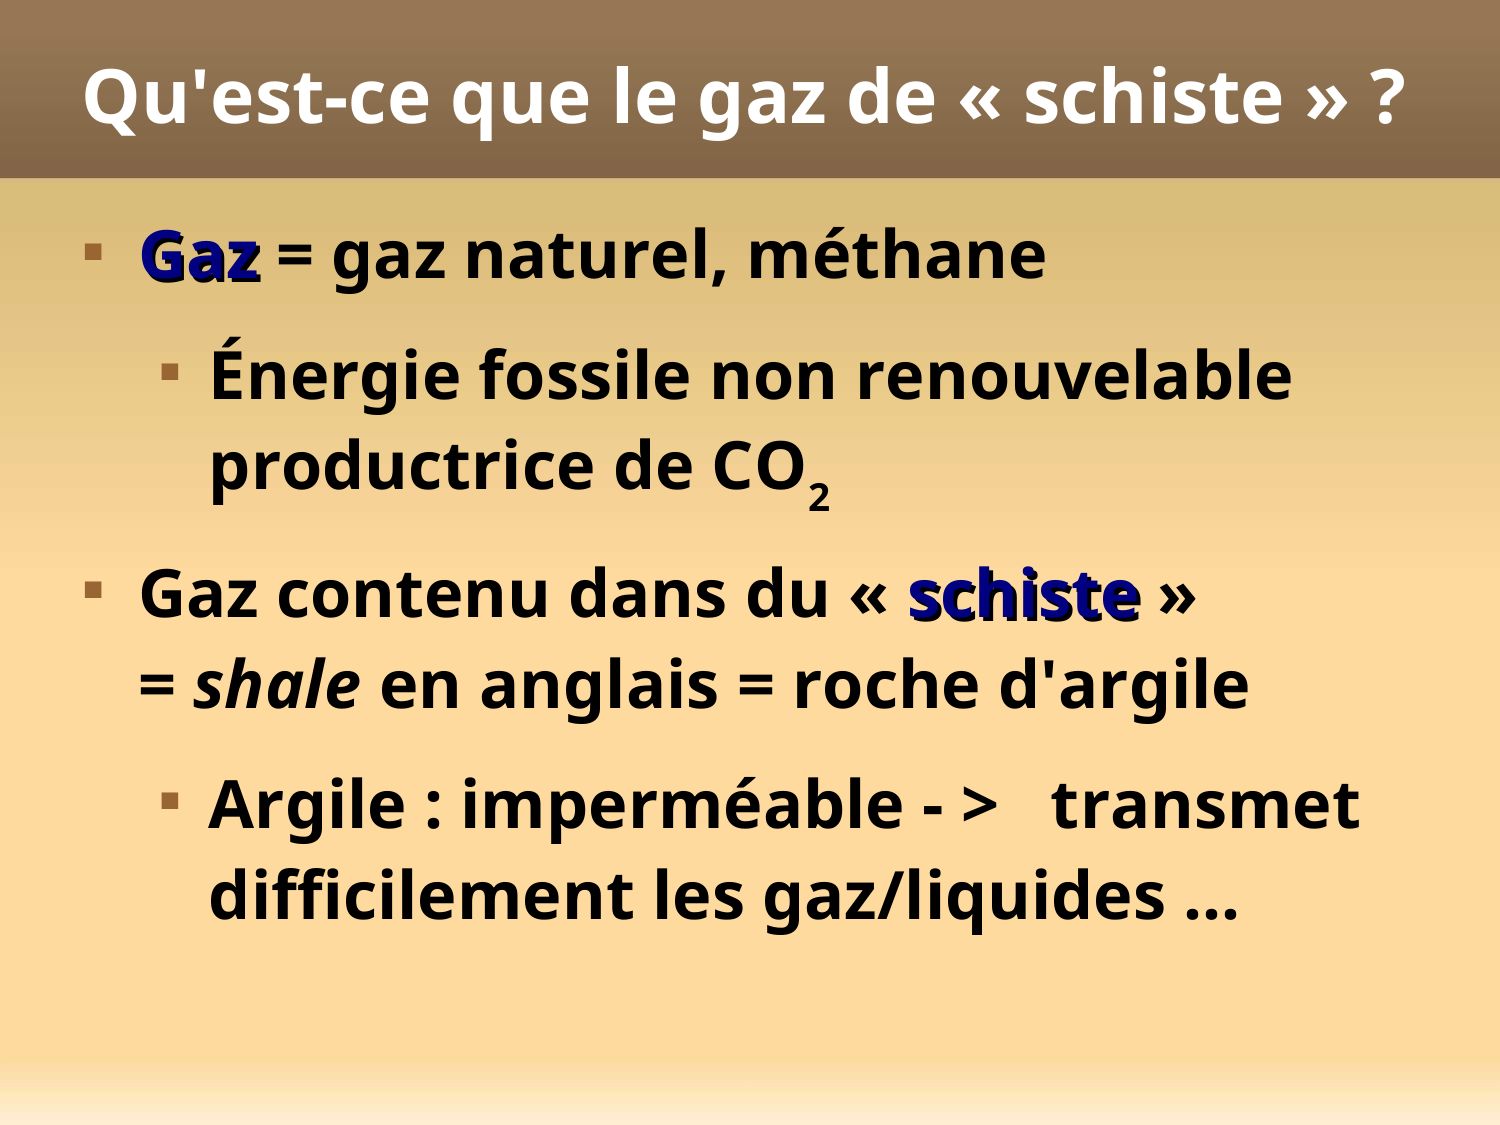

# Qu'est-ce que le gaz de « schiste » ?
Gaz = gaz naturel, méthane
Énergie fossile non renouvelable productrice de CO2
Gaz contenu dans du « schiste »
= shale en anglais = roche d'argile
Argile : imperméable - > transmet difficilement les gaz/liquides ...